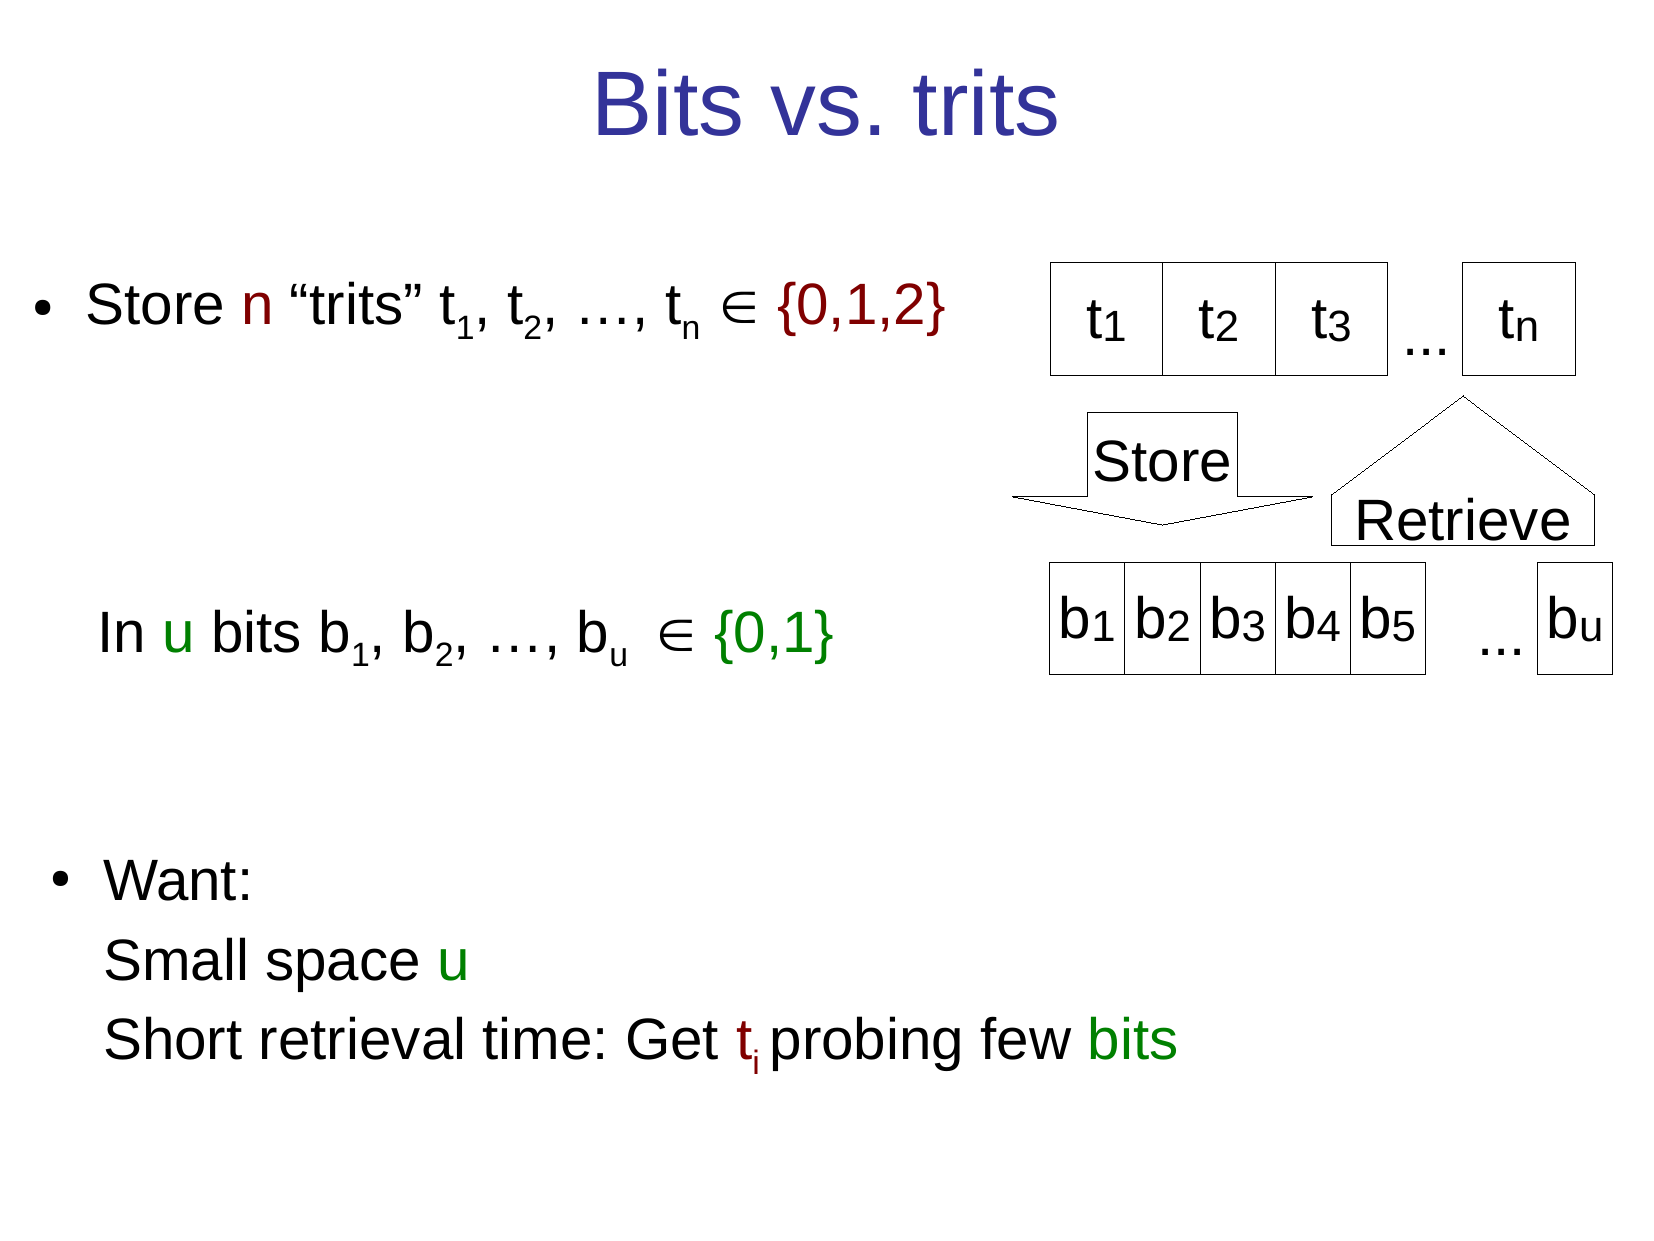

Bits vs. trits
# Store n “trits” t1, t2, …, tn  {0,1,2}
 In u bits b1, b2, …, bu  {0,1}
Want:
Small space u
Short retrieval time: Get ti probing few bits
t1
t2
t3
tn
...
Retrieve
Store
b1
b2
b3
b4
b5
bu
...